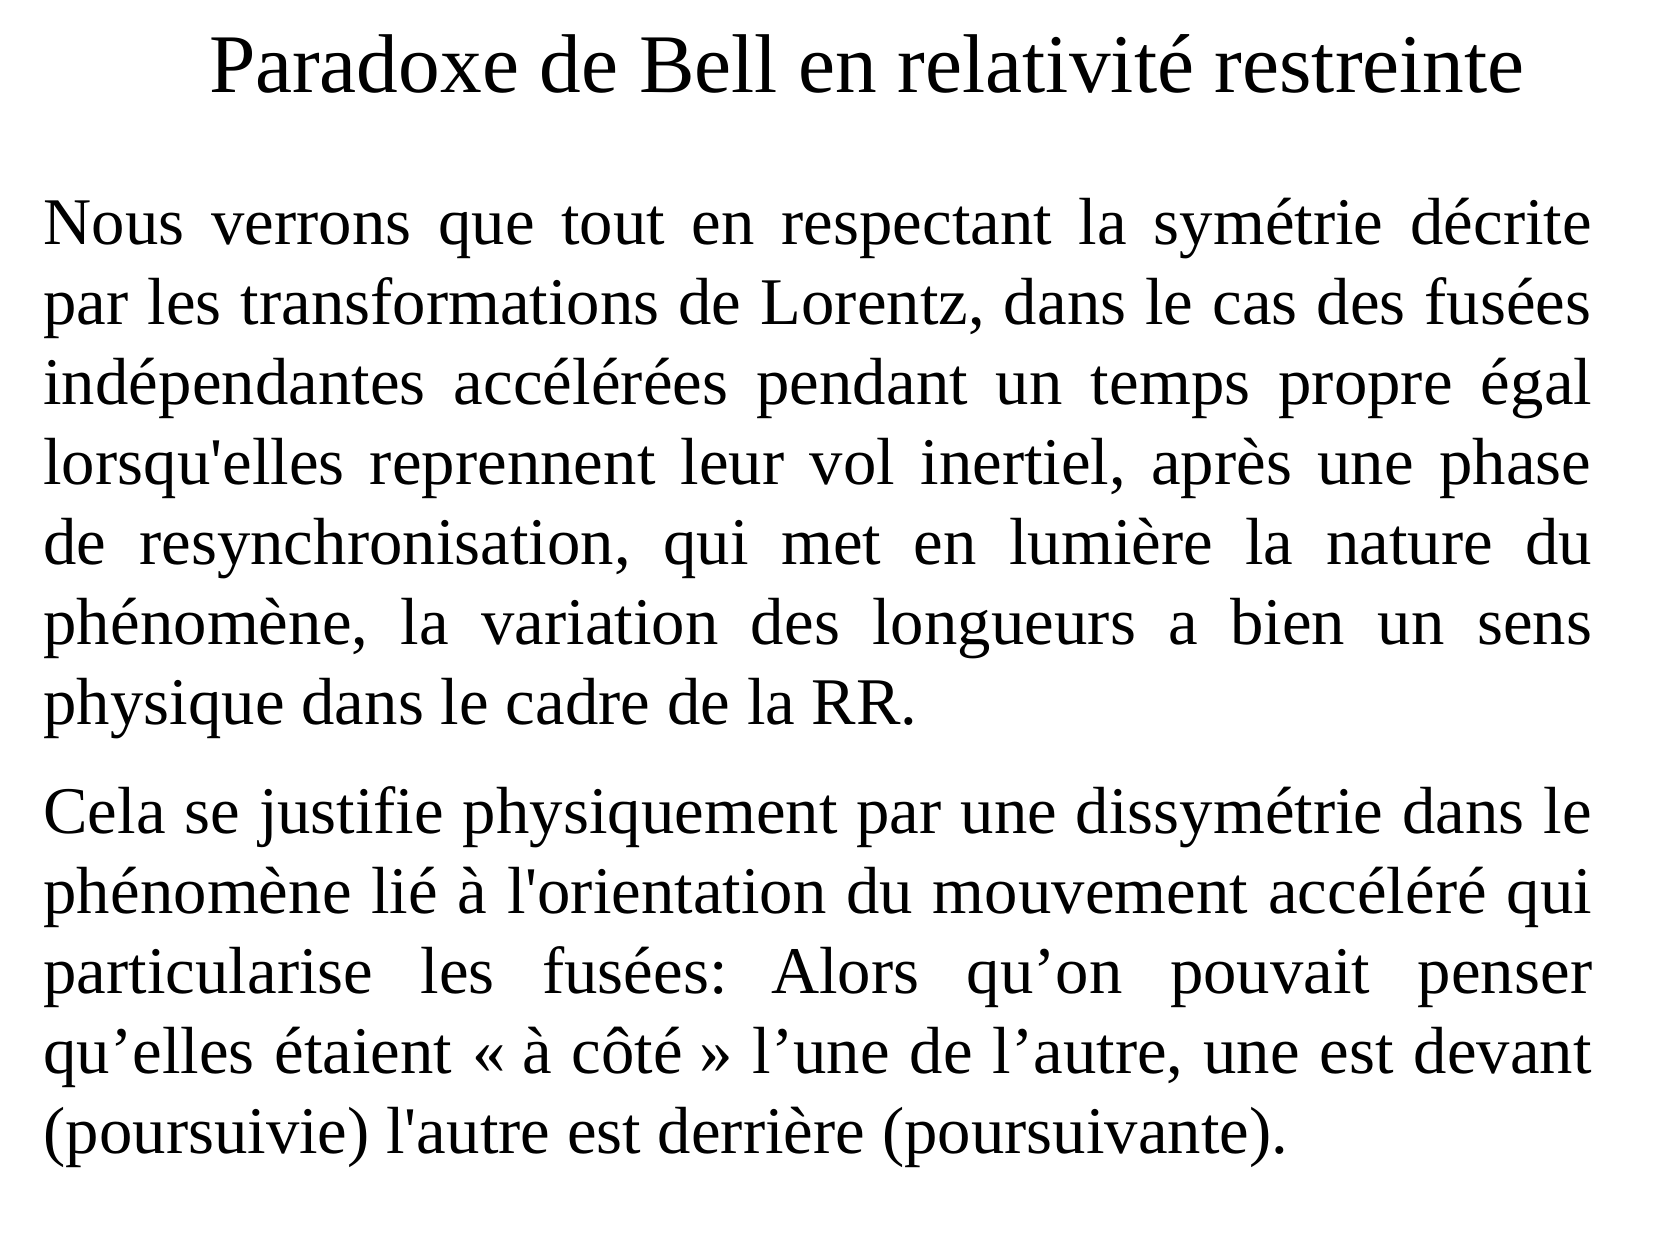

Paradoxe de Bell en relativité restreinte
Nous verrons que tout en respectant la symétrie décrite par les transformations de Lorentz, dans le cas des fusées indépendantes accélérées pendant un temps propre égal lorsqu'elles reprennent leur vol inertiel, après une phase de resynchronisation, qui met en lumière la nature du phénomène, la variation des longueurs a bien un sens physique dans le cadre de la RR.
Cela se justifie physiquement par une dissymétrie dans le phénomène lié à l'orientation du mouvement accéléré qui particularise les fusées: Alors qu’on pouvait penser qu’elles étaient « à côté » l’une de l’autre, une est devant (poursuivie) l'autre est derrière (poursuivante).